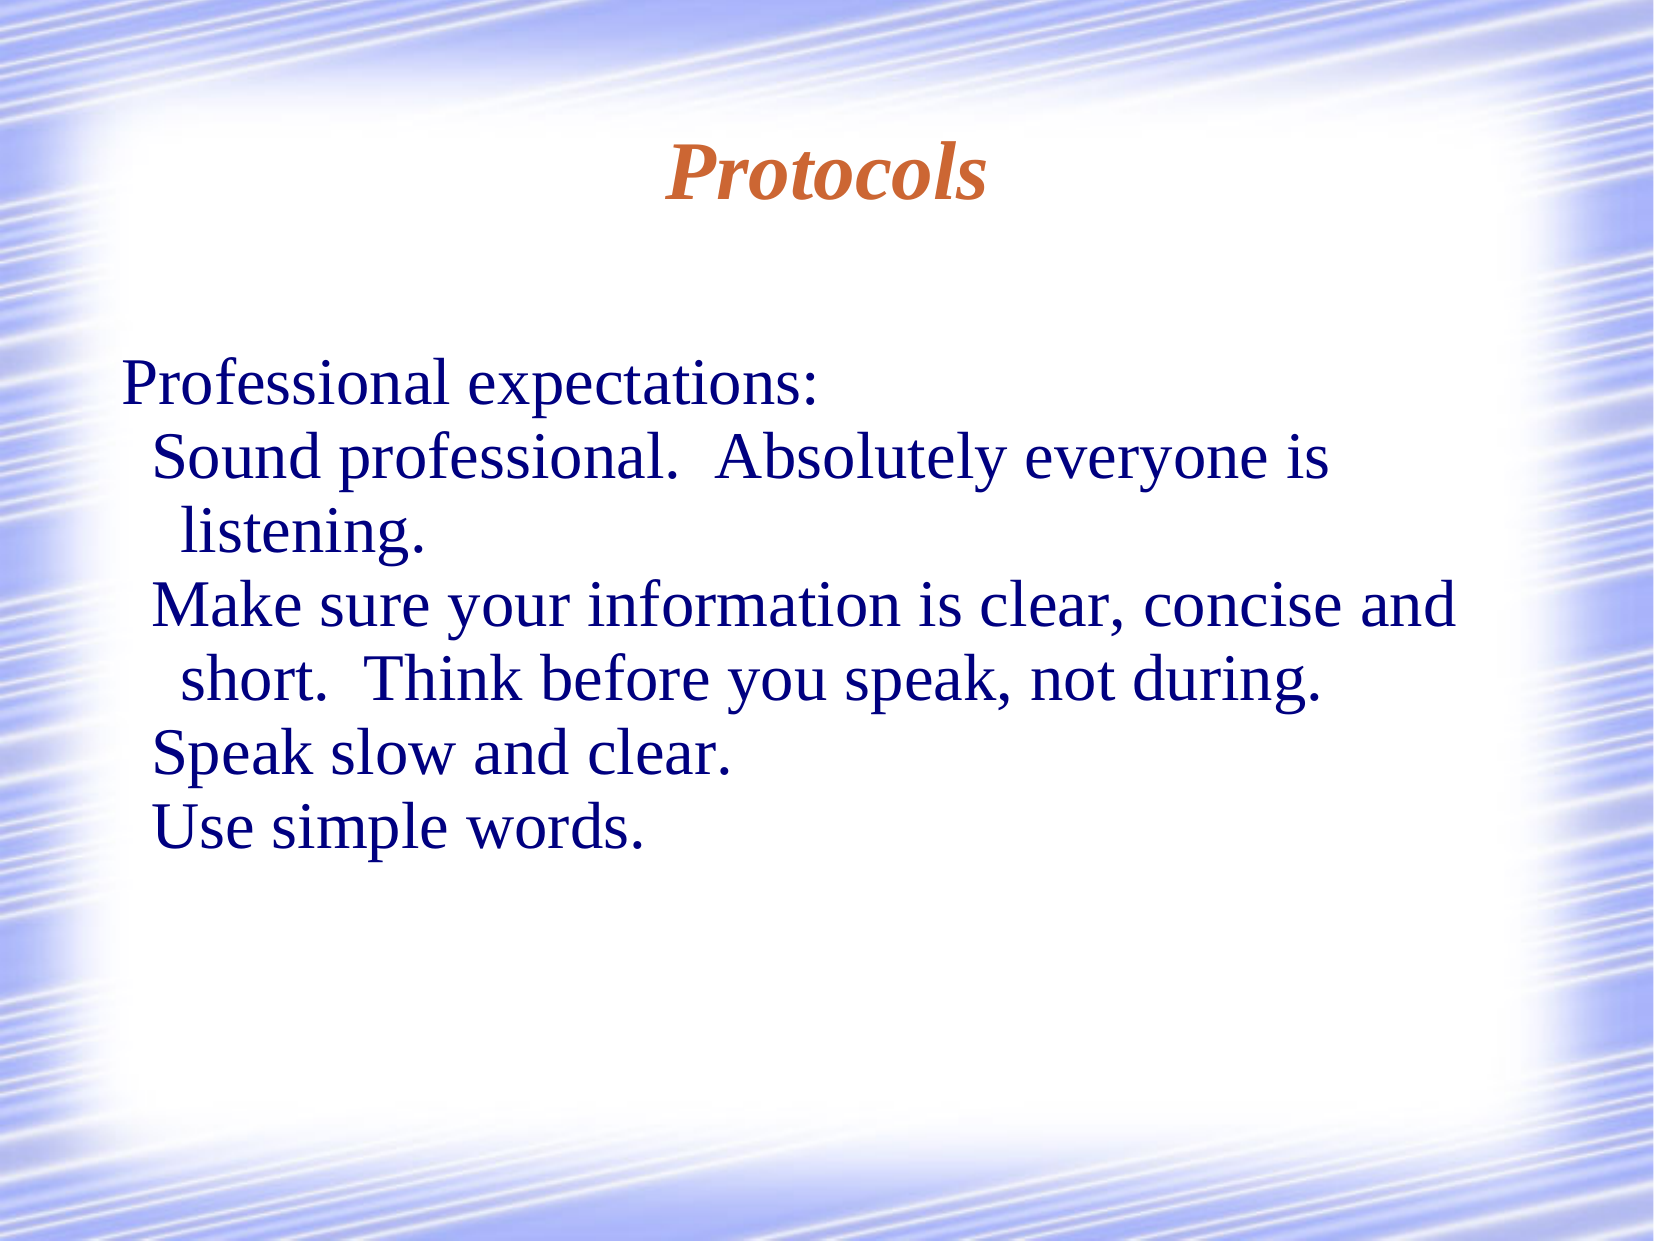

# Protocols
Professional expectations:
Sound professional. Absolutely everyone is listening.
Make sure your information is clear, concise and short. Think before you speak, not during.
Speak slow and clear.
Use simple words.